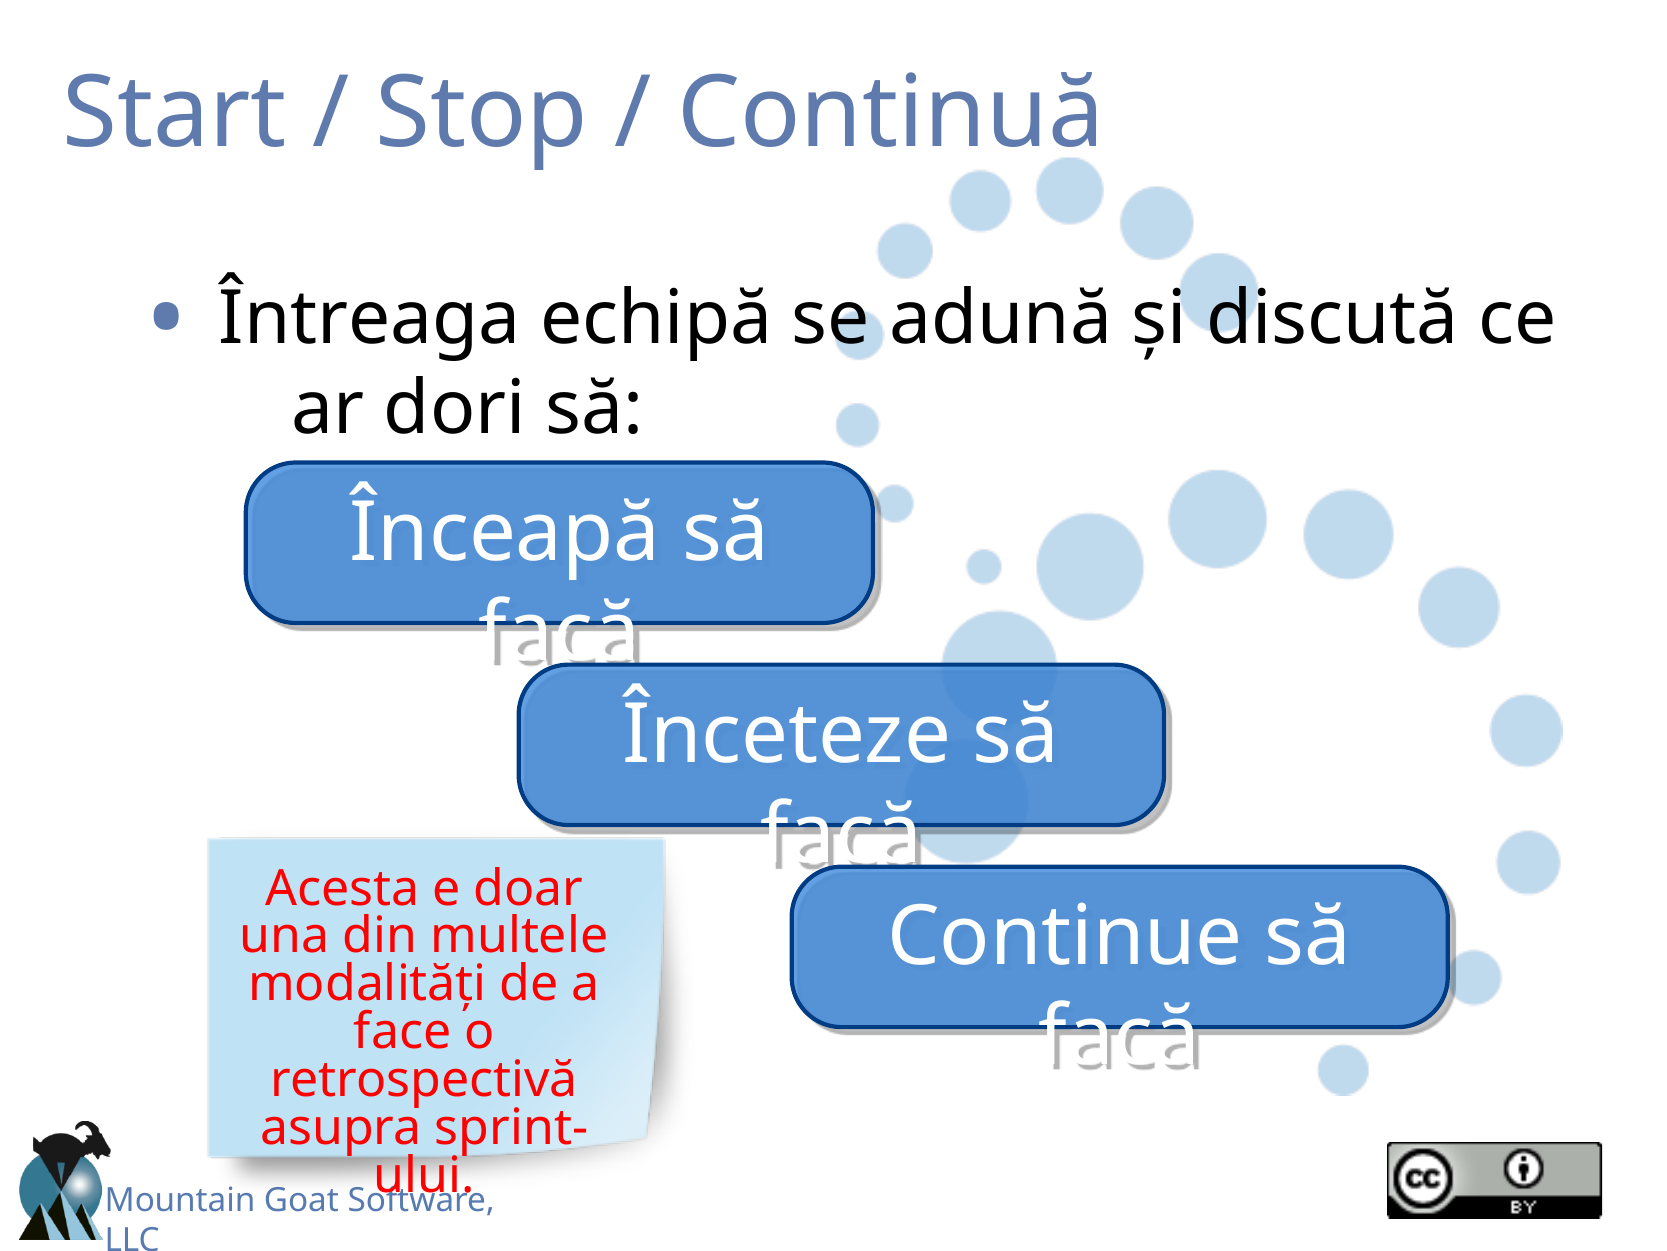

# Start / Stop / Continuă
Întreaga echipă se adună și discută ce ar dori să:
Înceapă să facă
Înceteze să facă
Acesta e doar una din multele modalități de a face o retrospectivă asupra sprint-ului.
Continue să facă